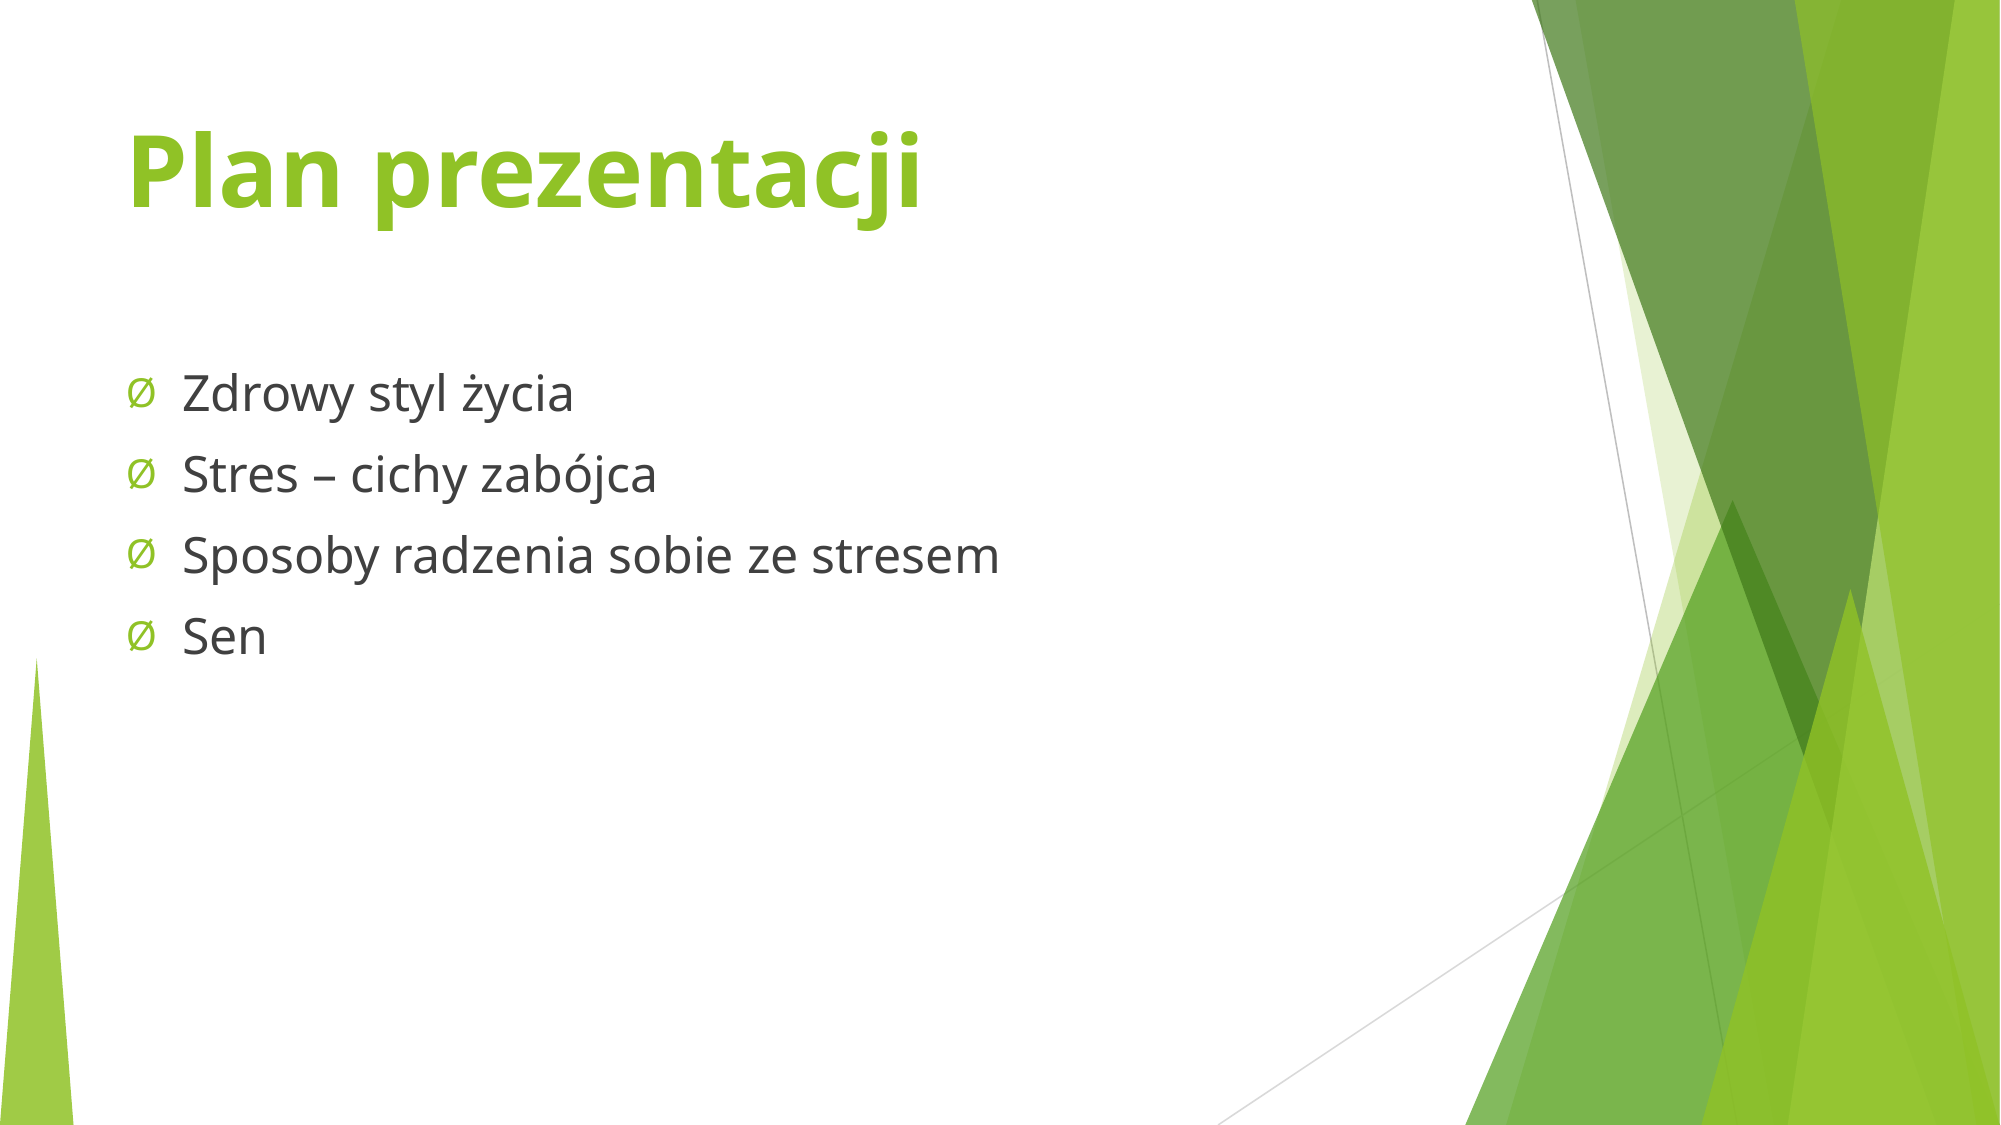

# Plan prezentacji
Zdrowy styl życia
Stres – cichy zabójca
Sposoby radzenia sobie ze stresem
Sen